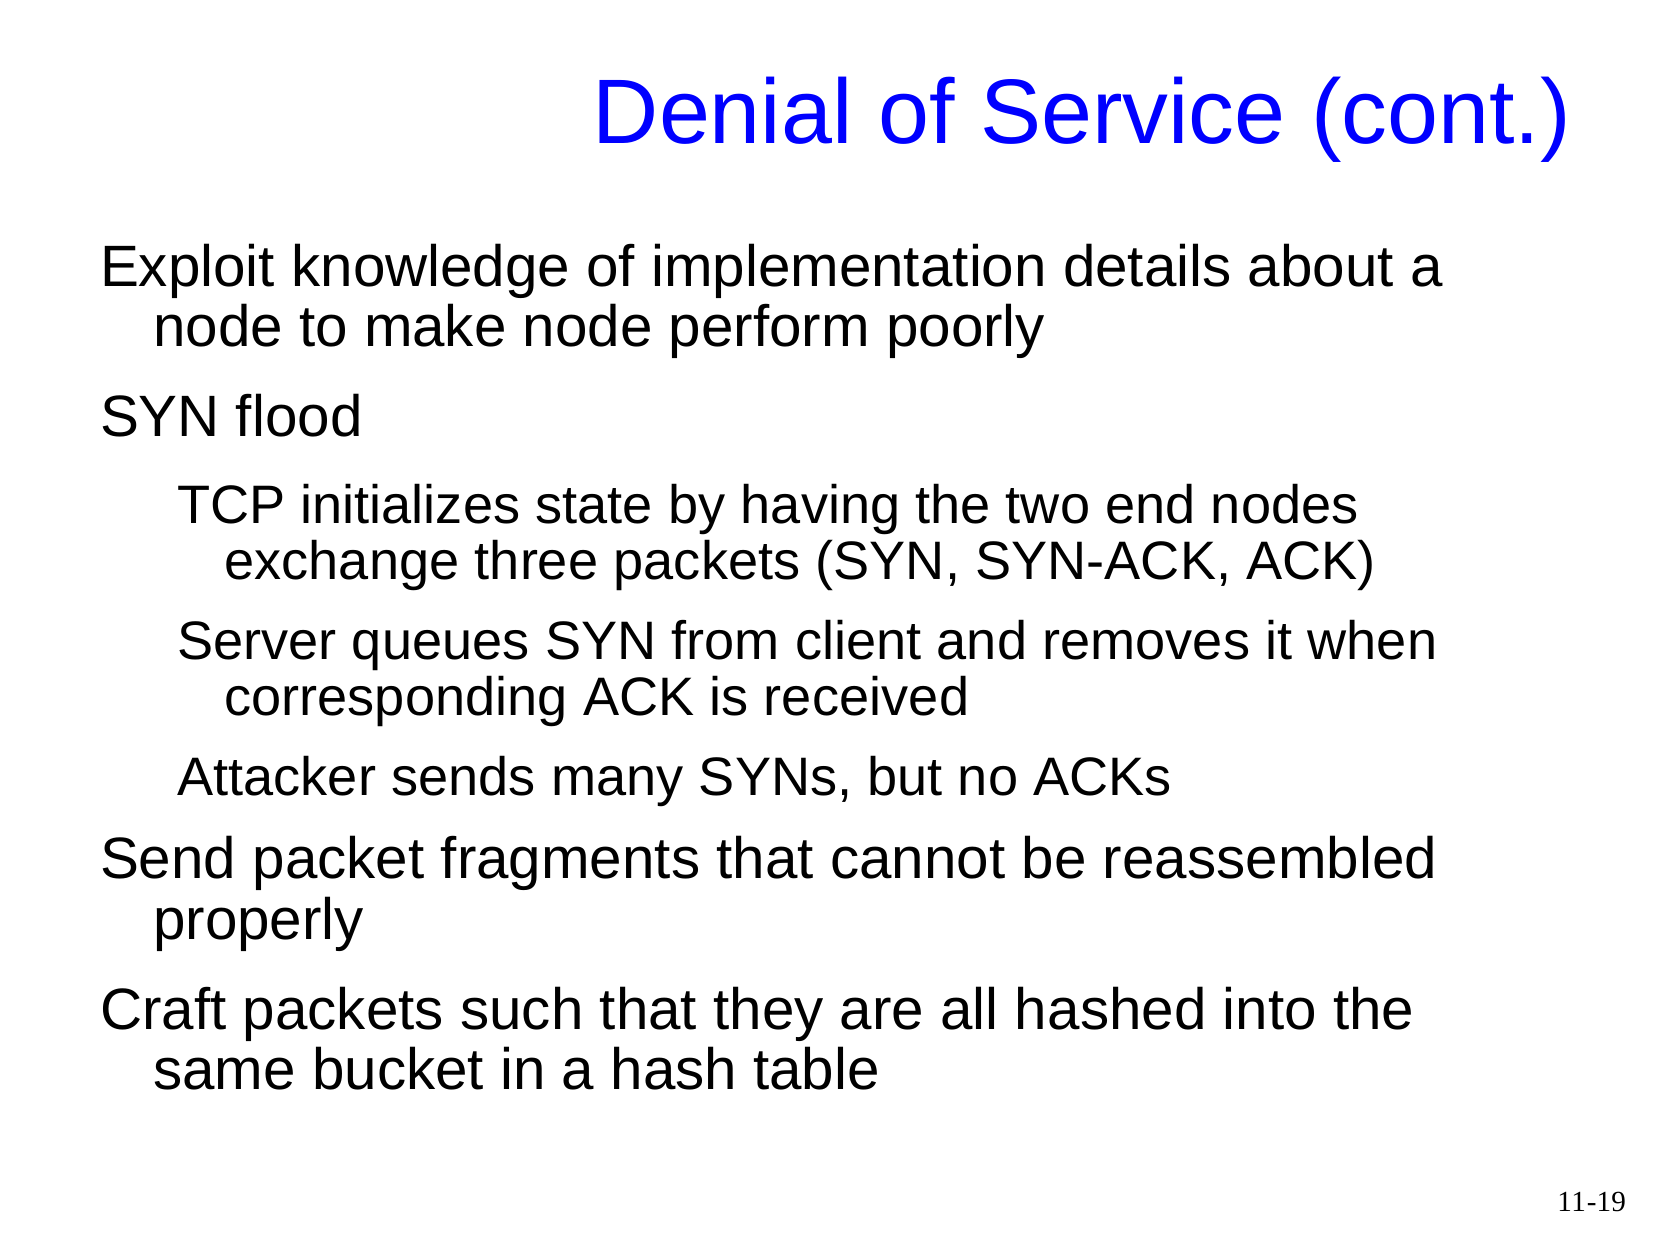

# Denial of Service (cont.)
Exploit knowledge of implementation details about a node to make node perform poorly
SYN flood
TCP initializes state by having the two end nodes exchange three packets (SYN, SYN-ACK, ACK)
Server queues SYN from client and removes it when corresponding ACK is received
Attacker sends many SYNs, but no ACKs
Send packet fragments that cannot be reassembled properly
Craft packets such that they are all hashed into the same bucket in a hash table